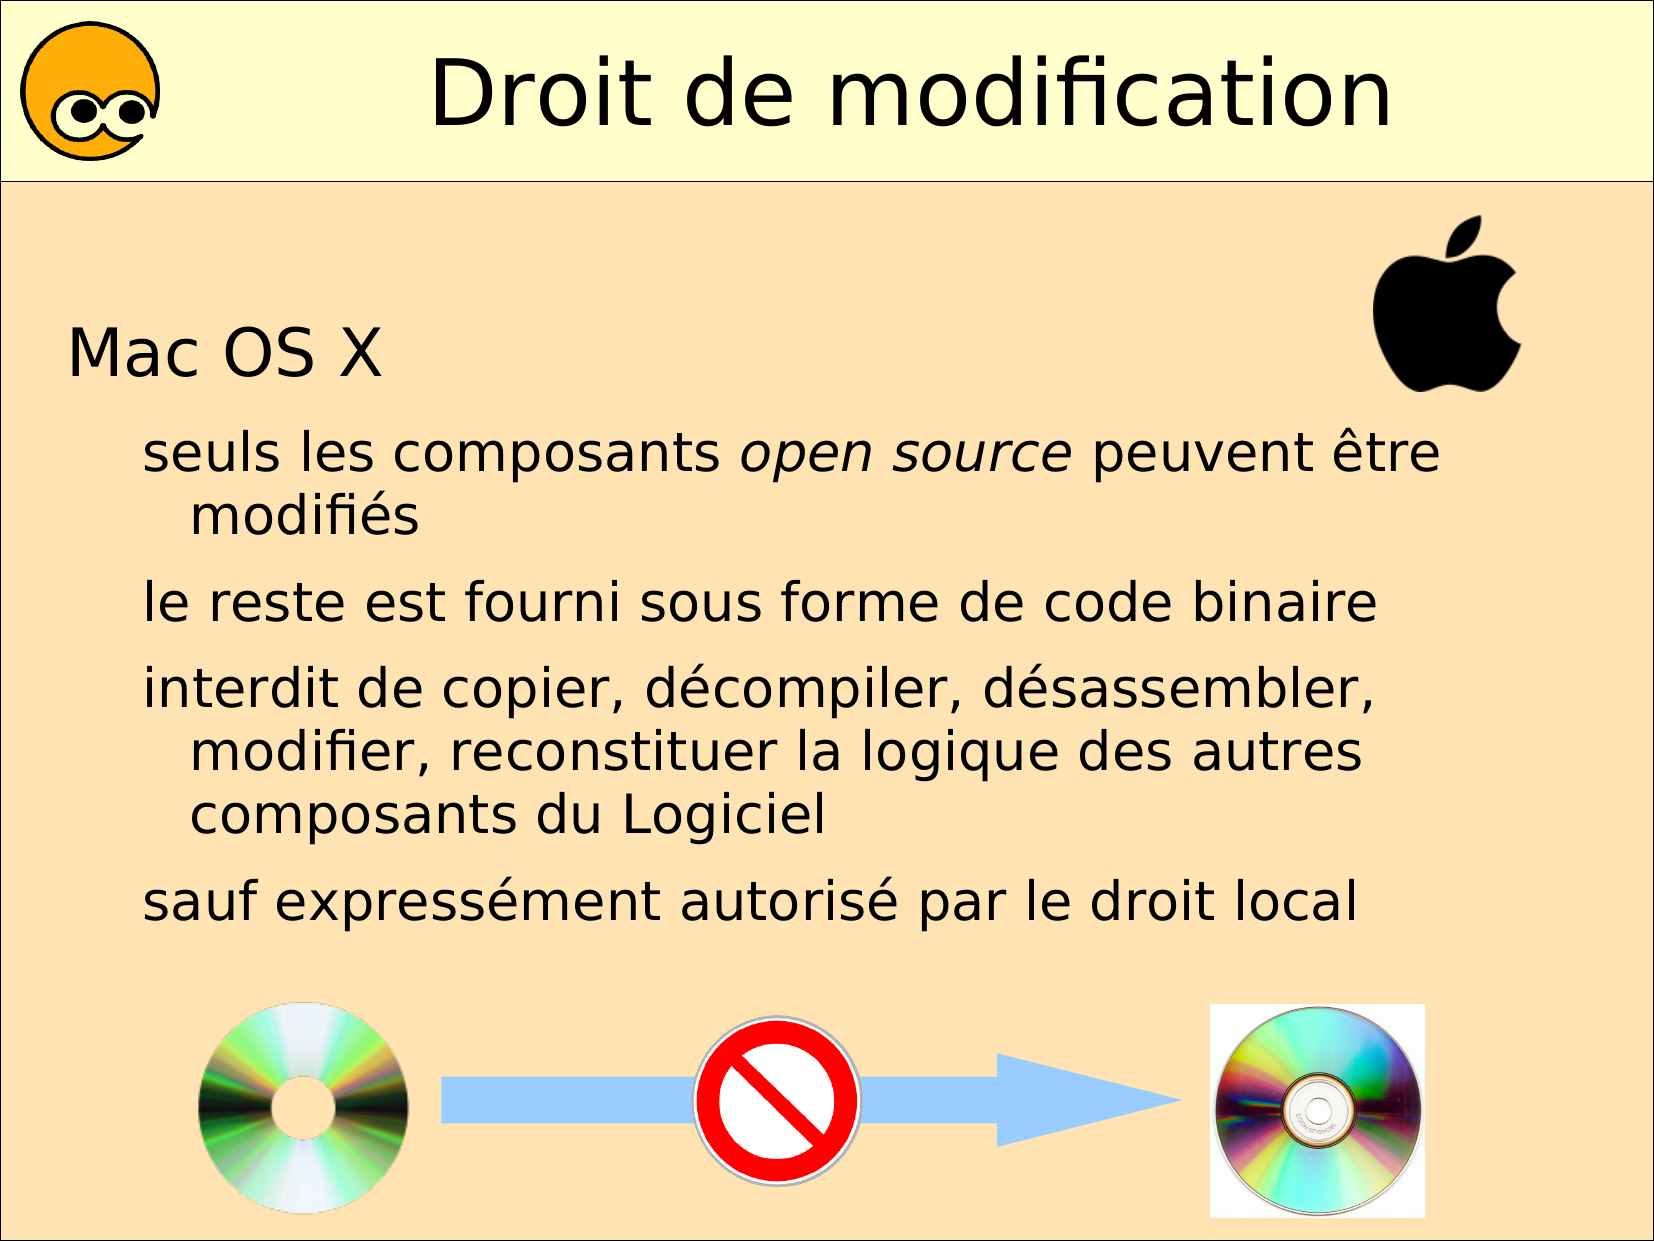

# Droit de modification
Mac OS X
seuls les composants open source peuvent être modifiés
le reste est fourni sous forme de code binaire
interdit de copier, décompiler, désassembler, modifier, reconstituer la logique des autres composants du Logiciel
sauf expressément autorisé par le droit local